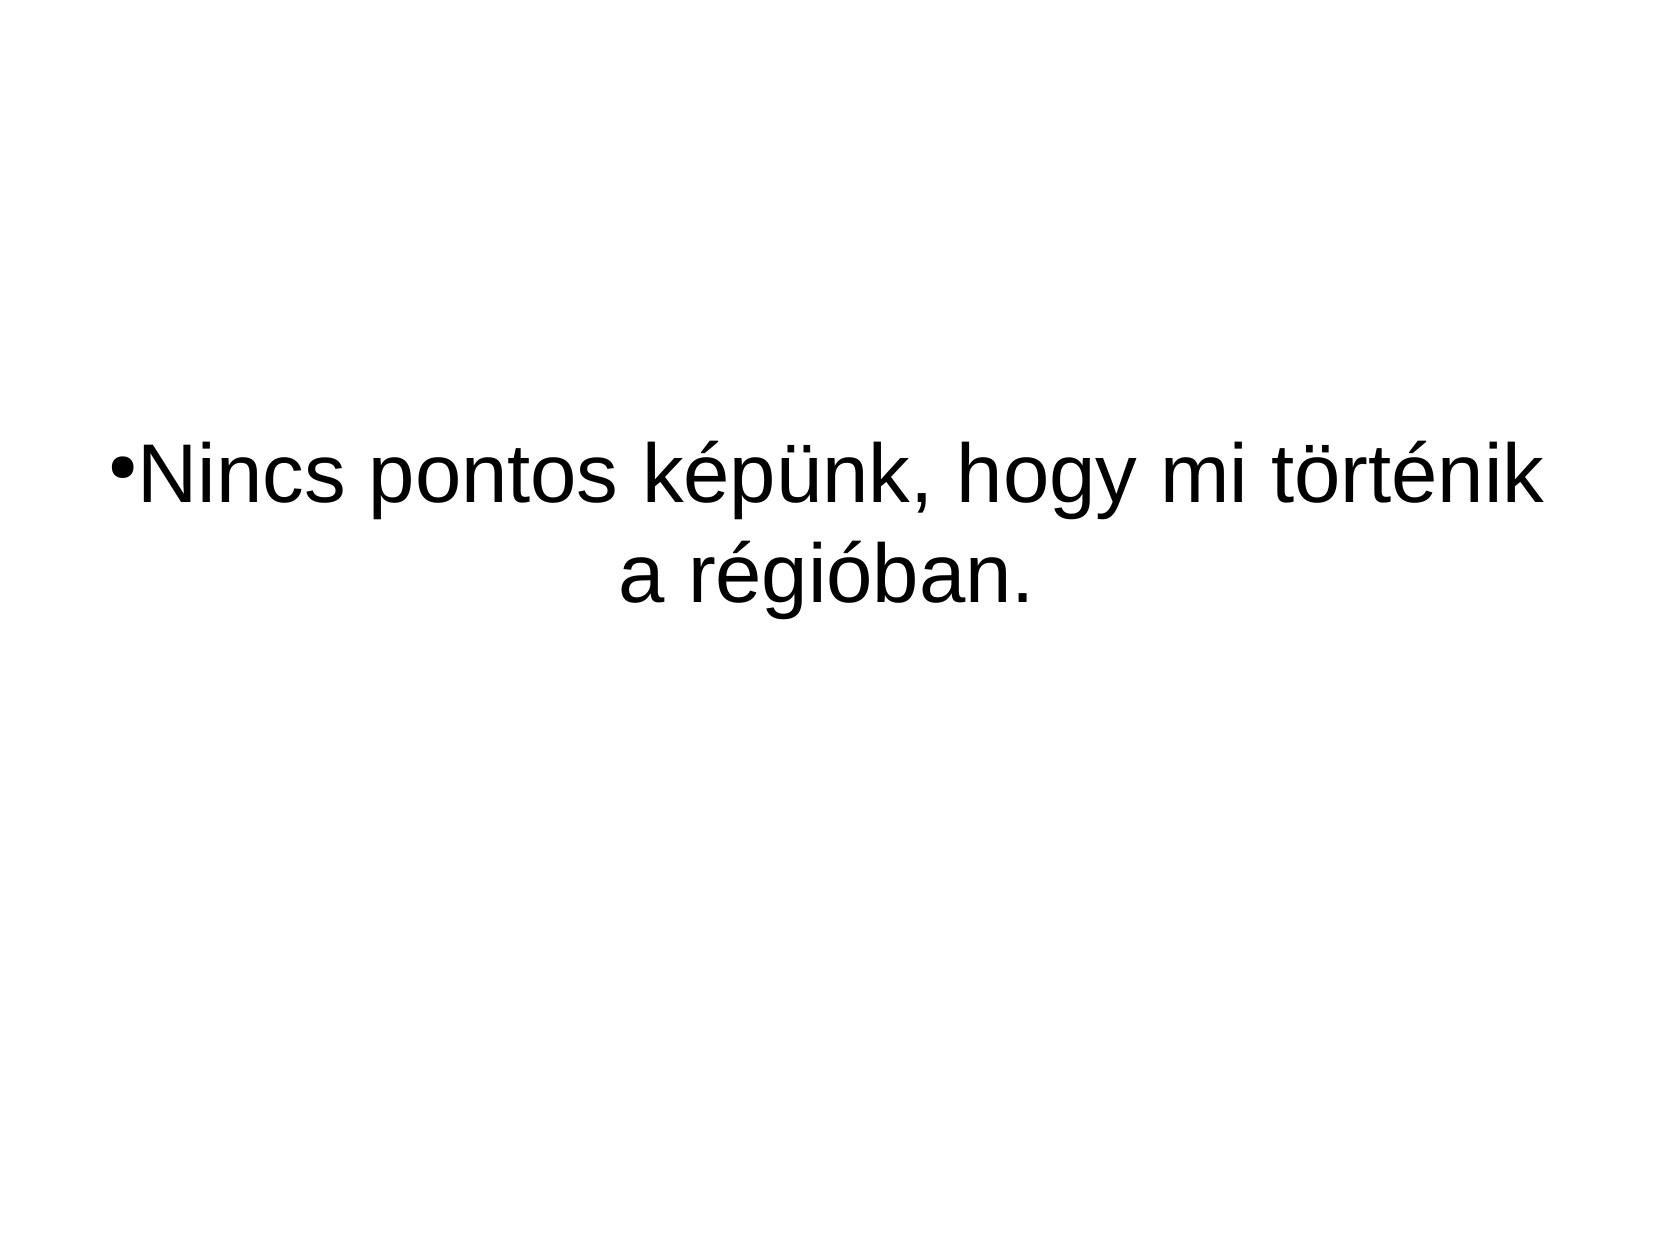

#
Nincs pontos képünk, hogy mi történik a régióban.